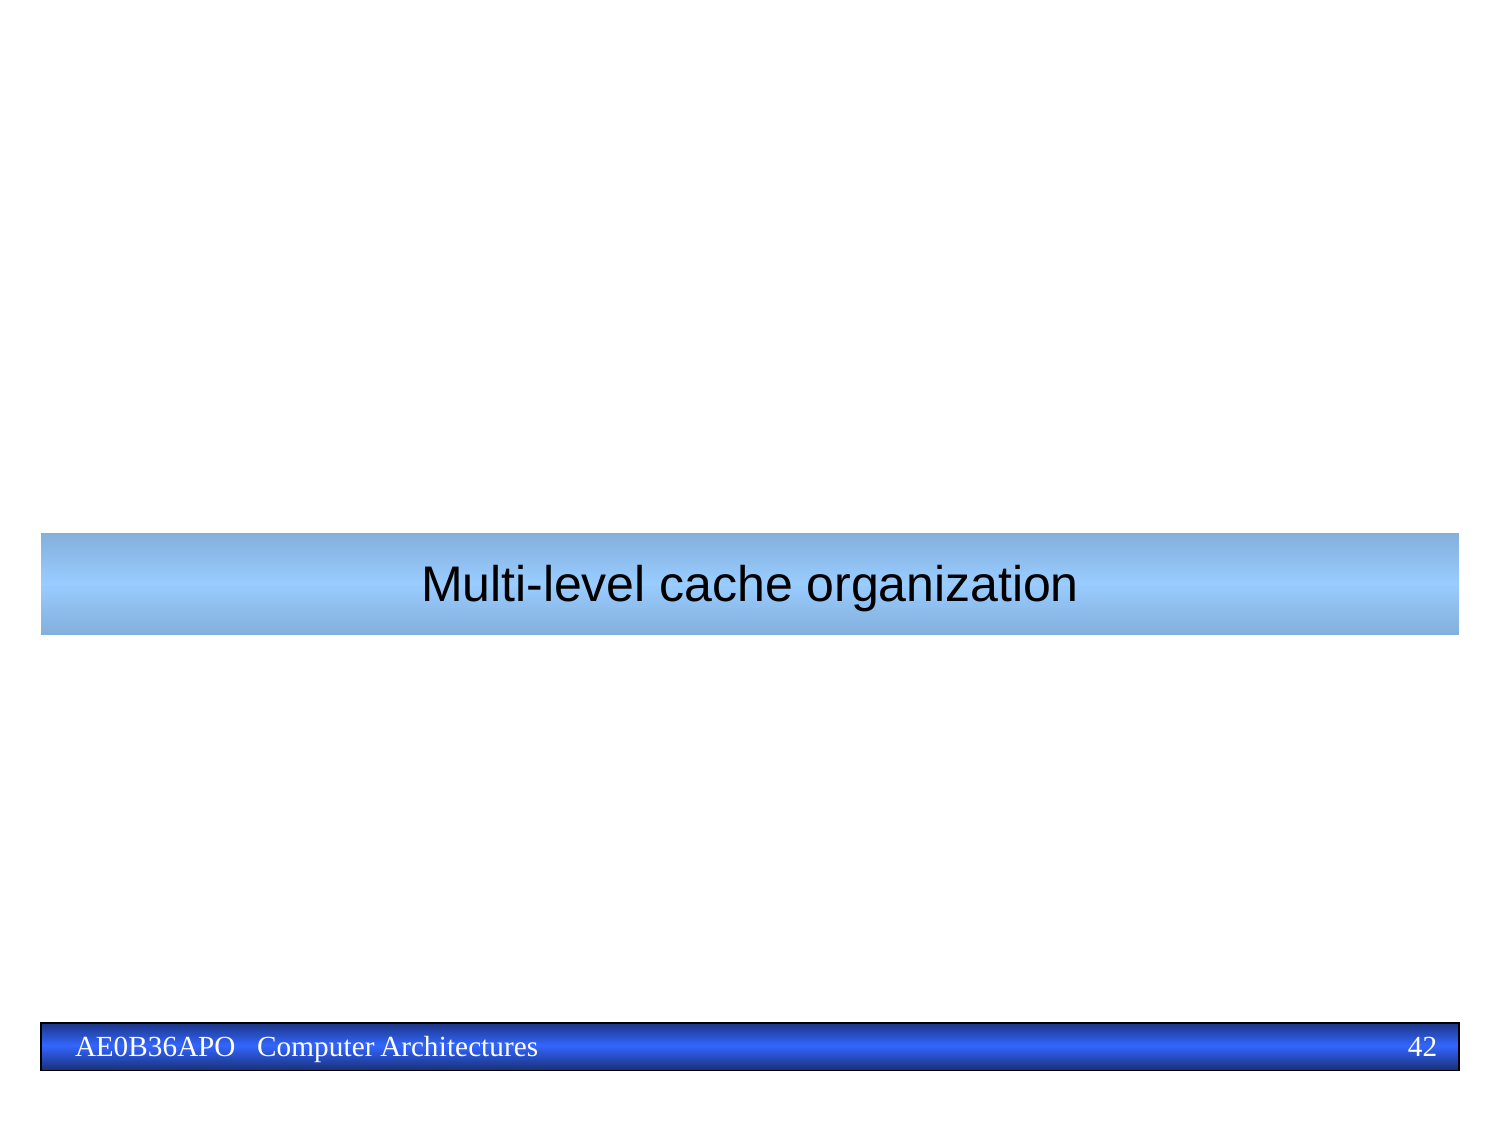

# Multi-level cache organization
AE0B36APO Computer Architectures
42